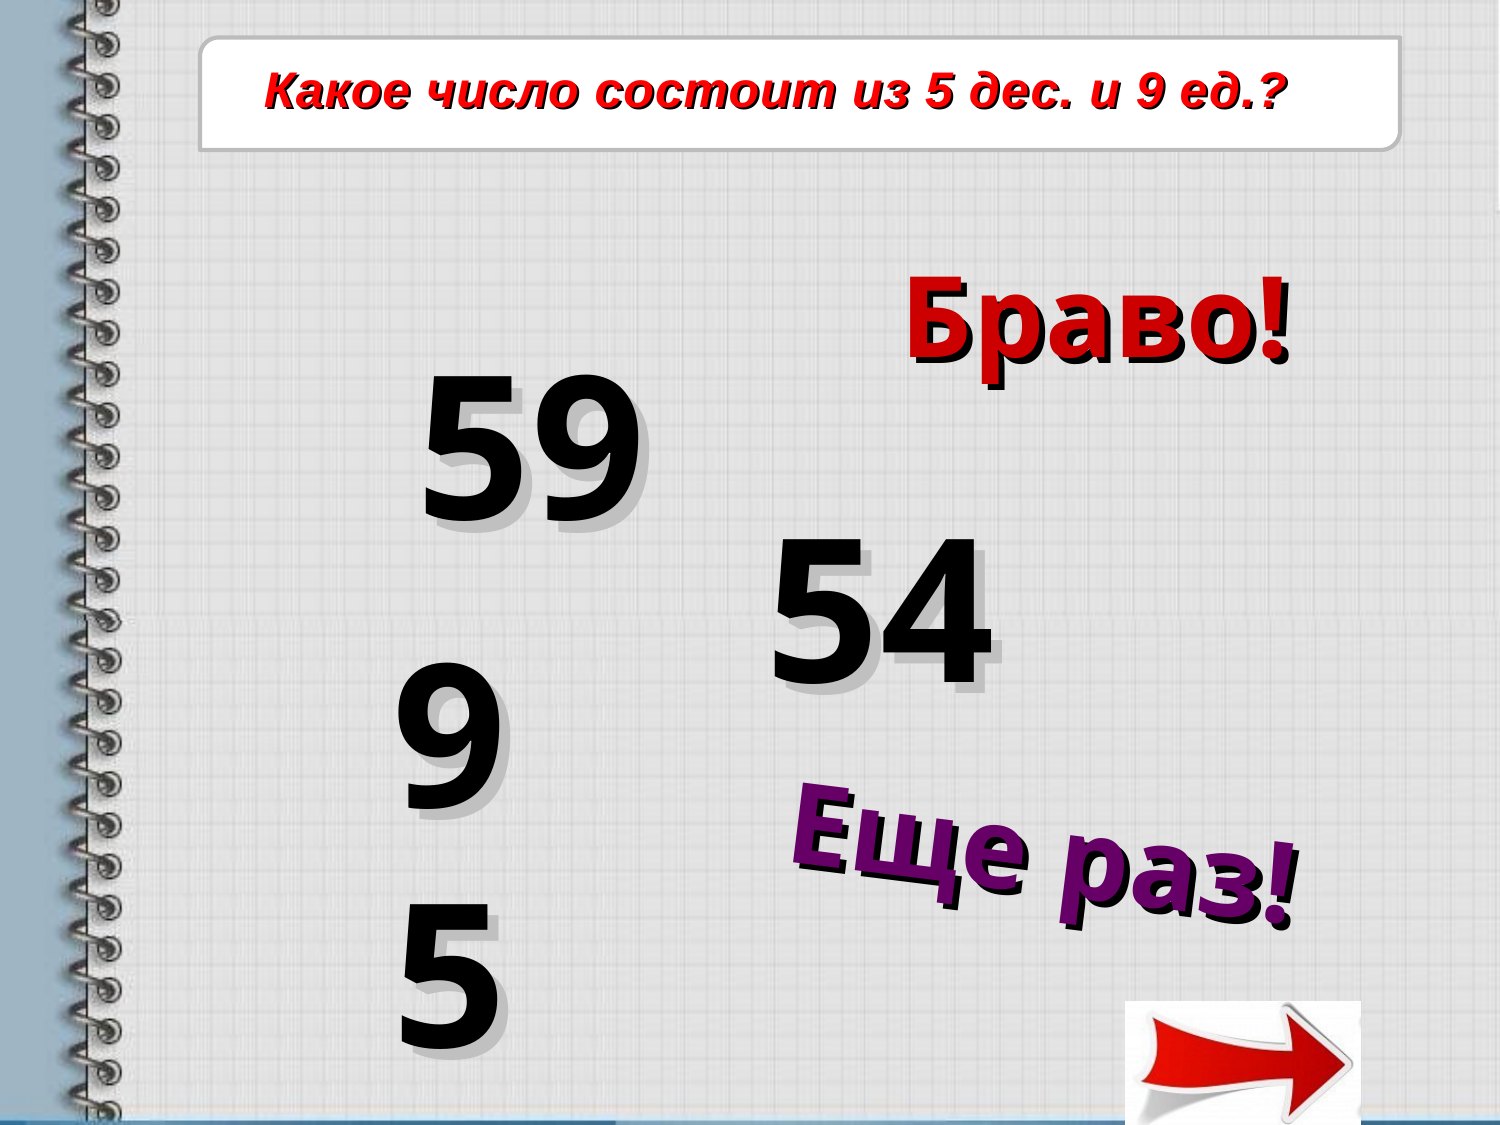

Какое число состоит из 5 дес. и 9 ед.?
Браво!
59
54
95
Еще раз!